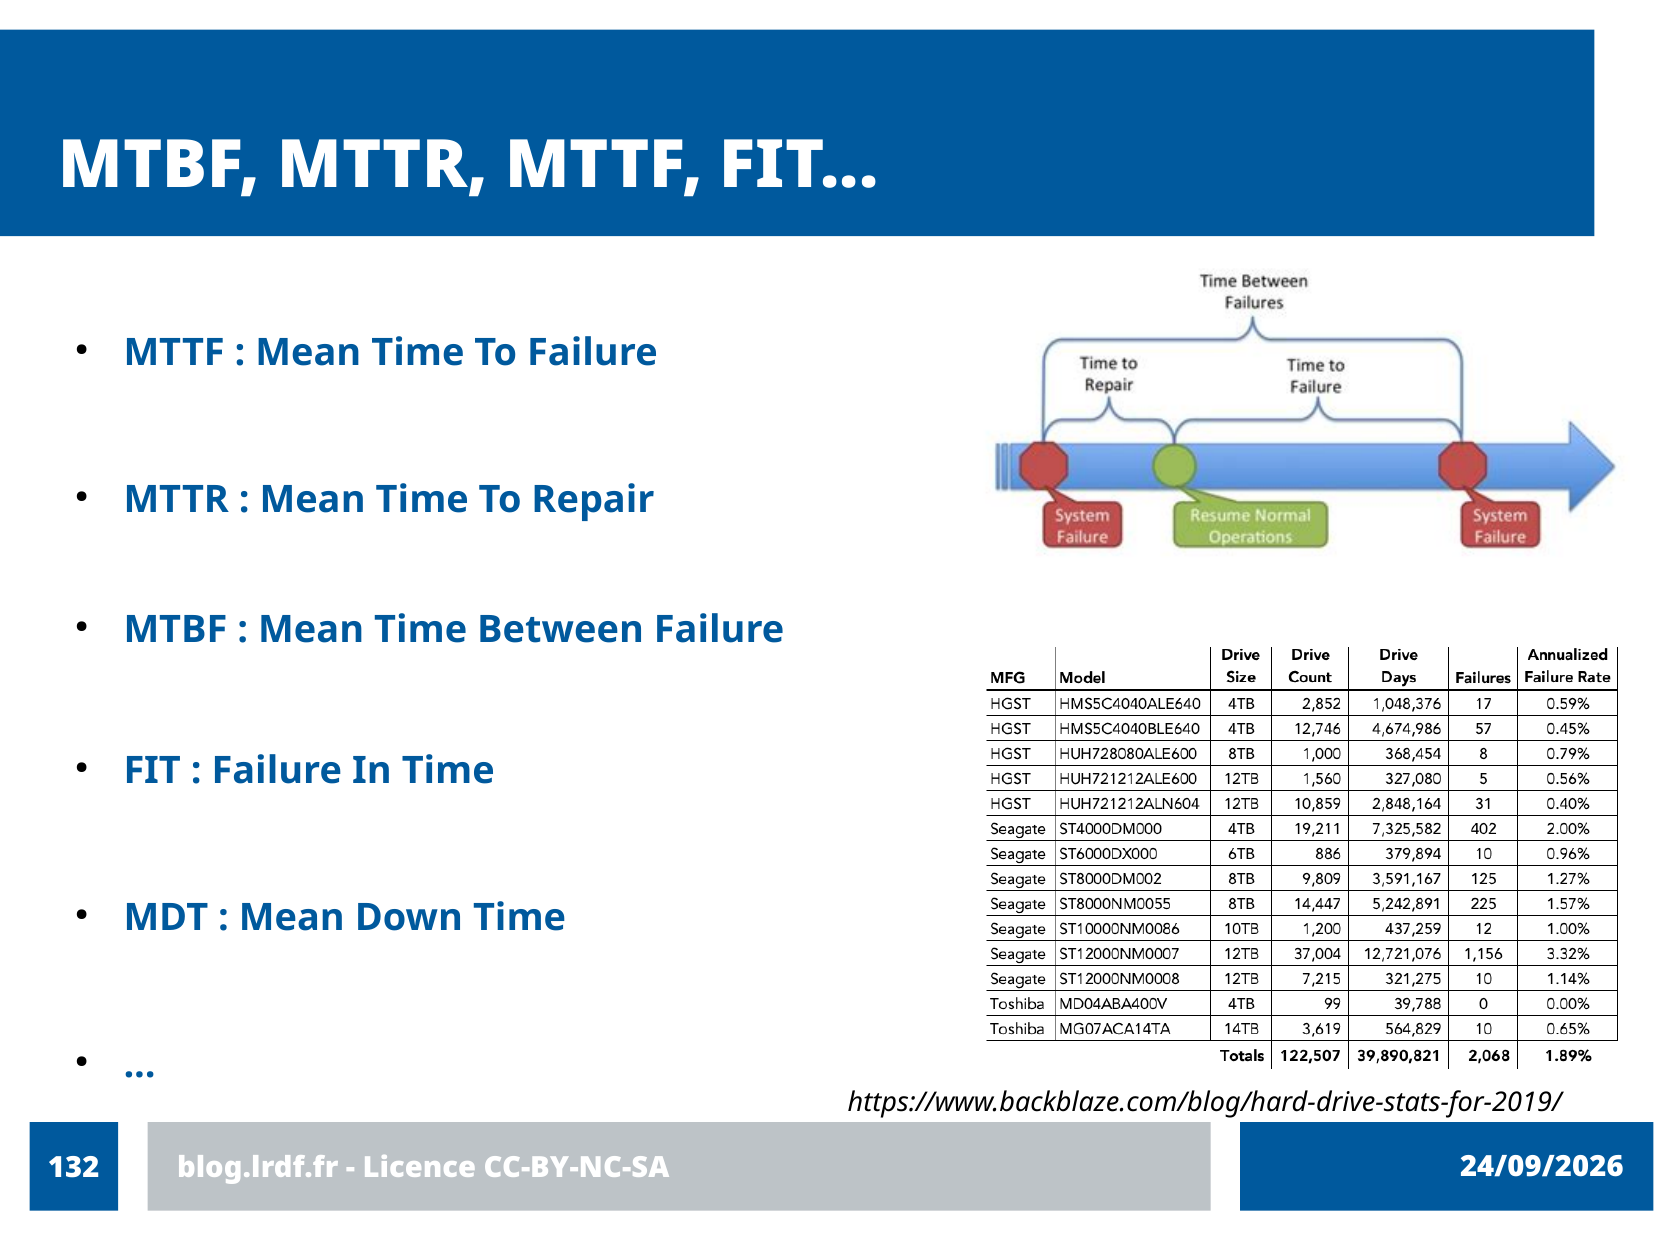

# MTBF, MTTR, MTTF, FIT...
MTTF : Mean Time To Failure
MTTR : Mean Time To Repair
MTBF : Mean Time Between Failure
FIT : Failure In Time
MDT : Mean Down Time
...
https://www.backblaze.com/blog/hard-drive-stats-for-2019/
132
blog.lrdf.fr - Licence CC-BY-NC-SA